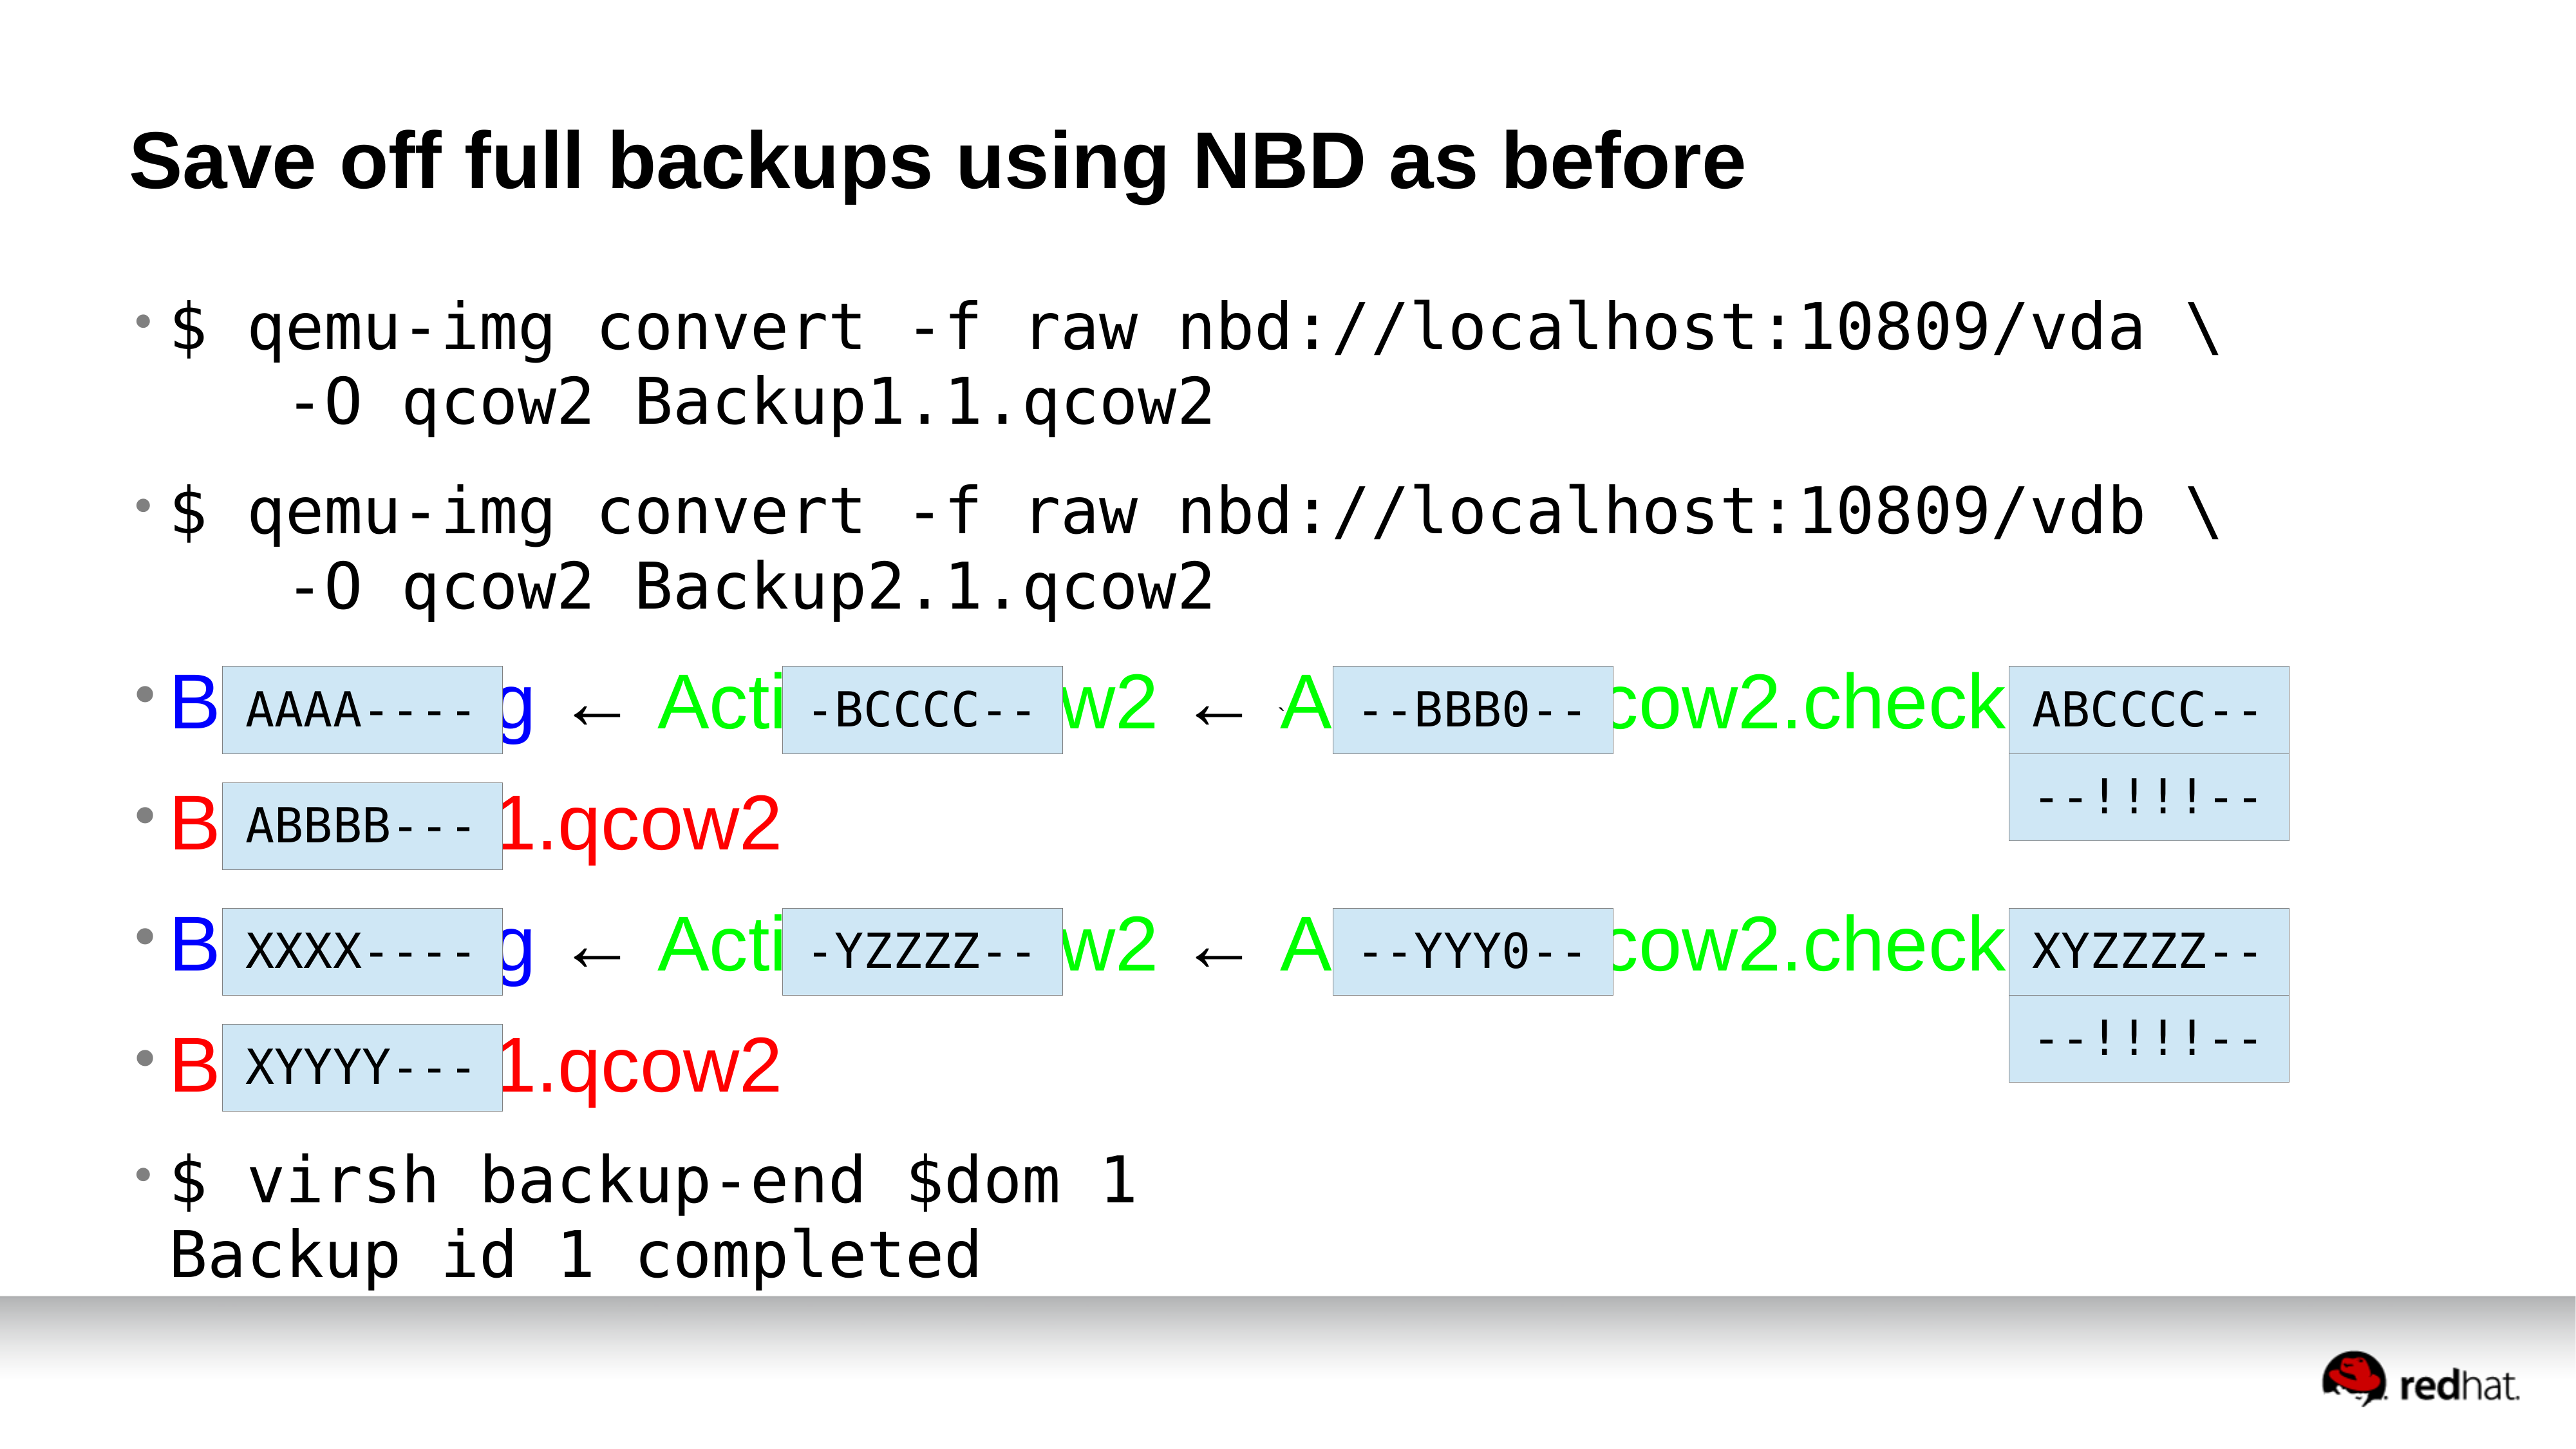

`
# Save off full backups using NBD as before
$ qemu-img convert -f raw nbd://localhost:10809/vda \
 -O qcow2 Backup1.1.qcow2
$ qemu-img convert -f raw nbd://localhost:10809/vdb \
 -O qcow2 Backup2.1.qcow2
Base1.img ← Active1.qcow2 ← Active1.qcow2.check1
Backup1.1.qcow2
Base2.img ← Active2.qcow2 ← Active2.qcow2.check1
Backup2.1.qcow2
$ virsh backup-end $dom 1
Backup id 1 completed
AAAA----
XXXX----
-BBBB---
--------
ABBBB---
--------
--------
-YYYY---
--------
XYYYY---
--------
--------
-BCCCC--
--BBB0--
ABCCCC--
--!!!!--
ABBBB---
-YZZZZ--
--YYY0--
XYZZZZ--
--!!!!--
XYYYY---